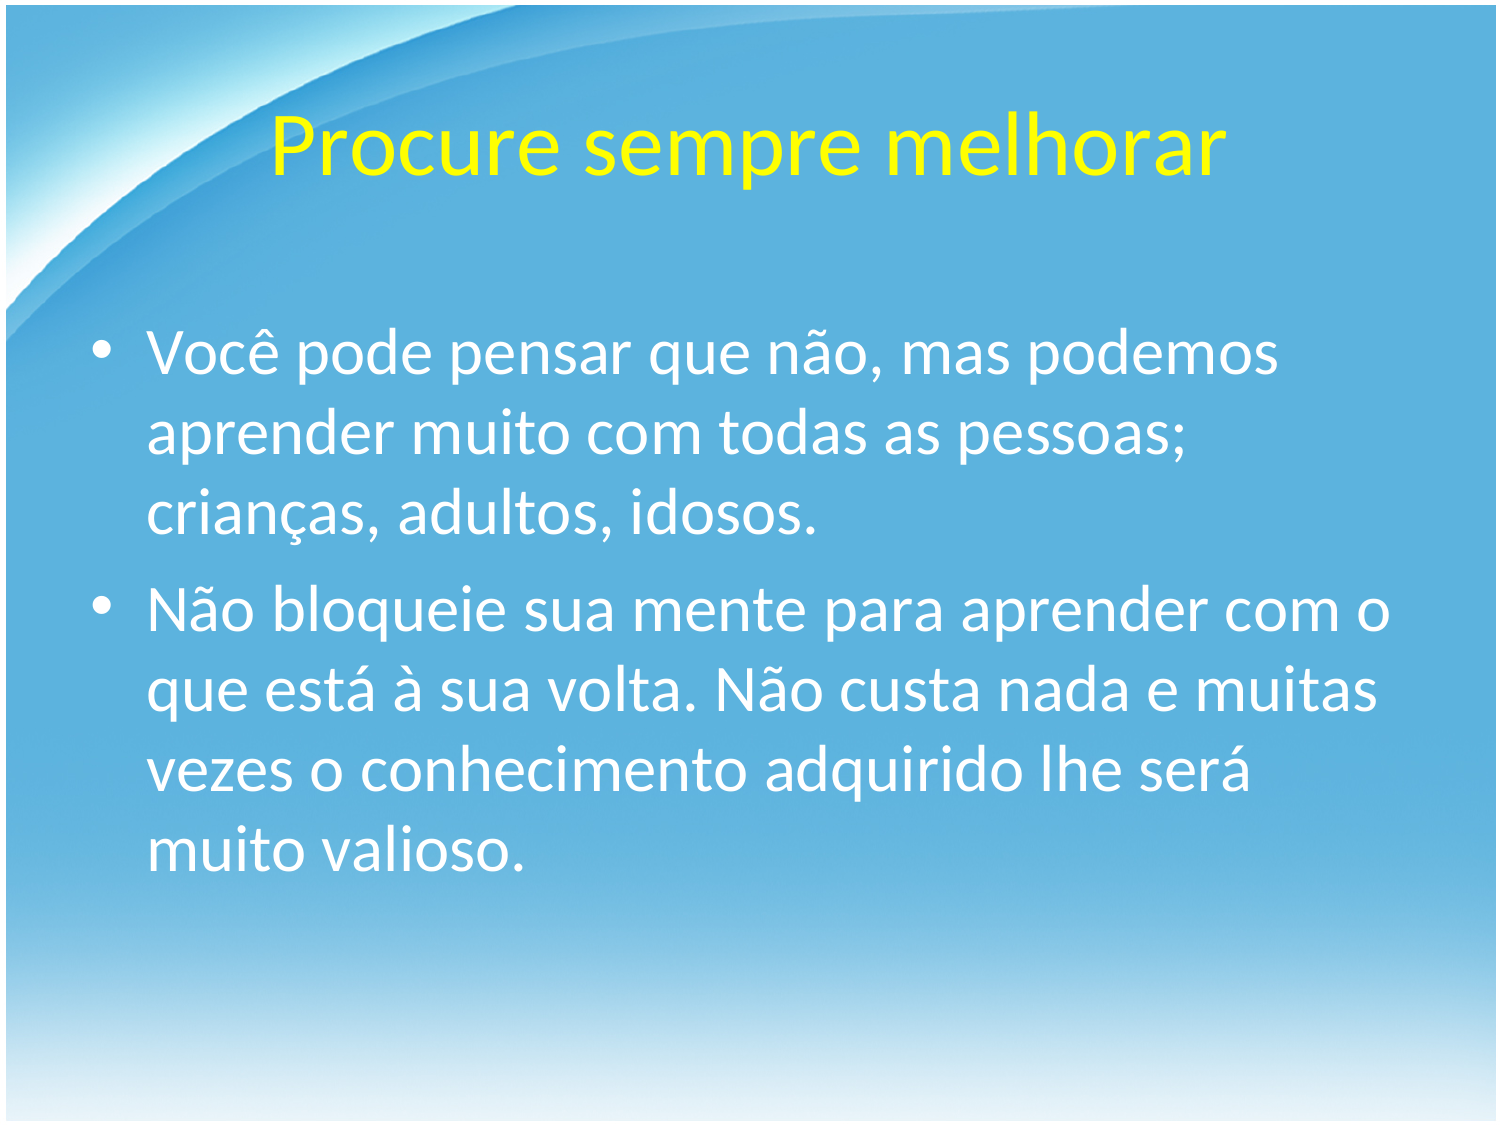

# Procure sempre melhorar
Você pode pensar que não, mas podemos aprender muito com todas as pessoas; crianças, adultos, idosos.
Não bloqueie sua mente para aprender com o que está à sua volta. Não custa nada e muitas vezes o conhecimento adquirido lhe será muito valioso.